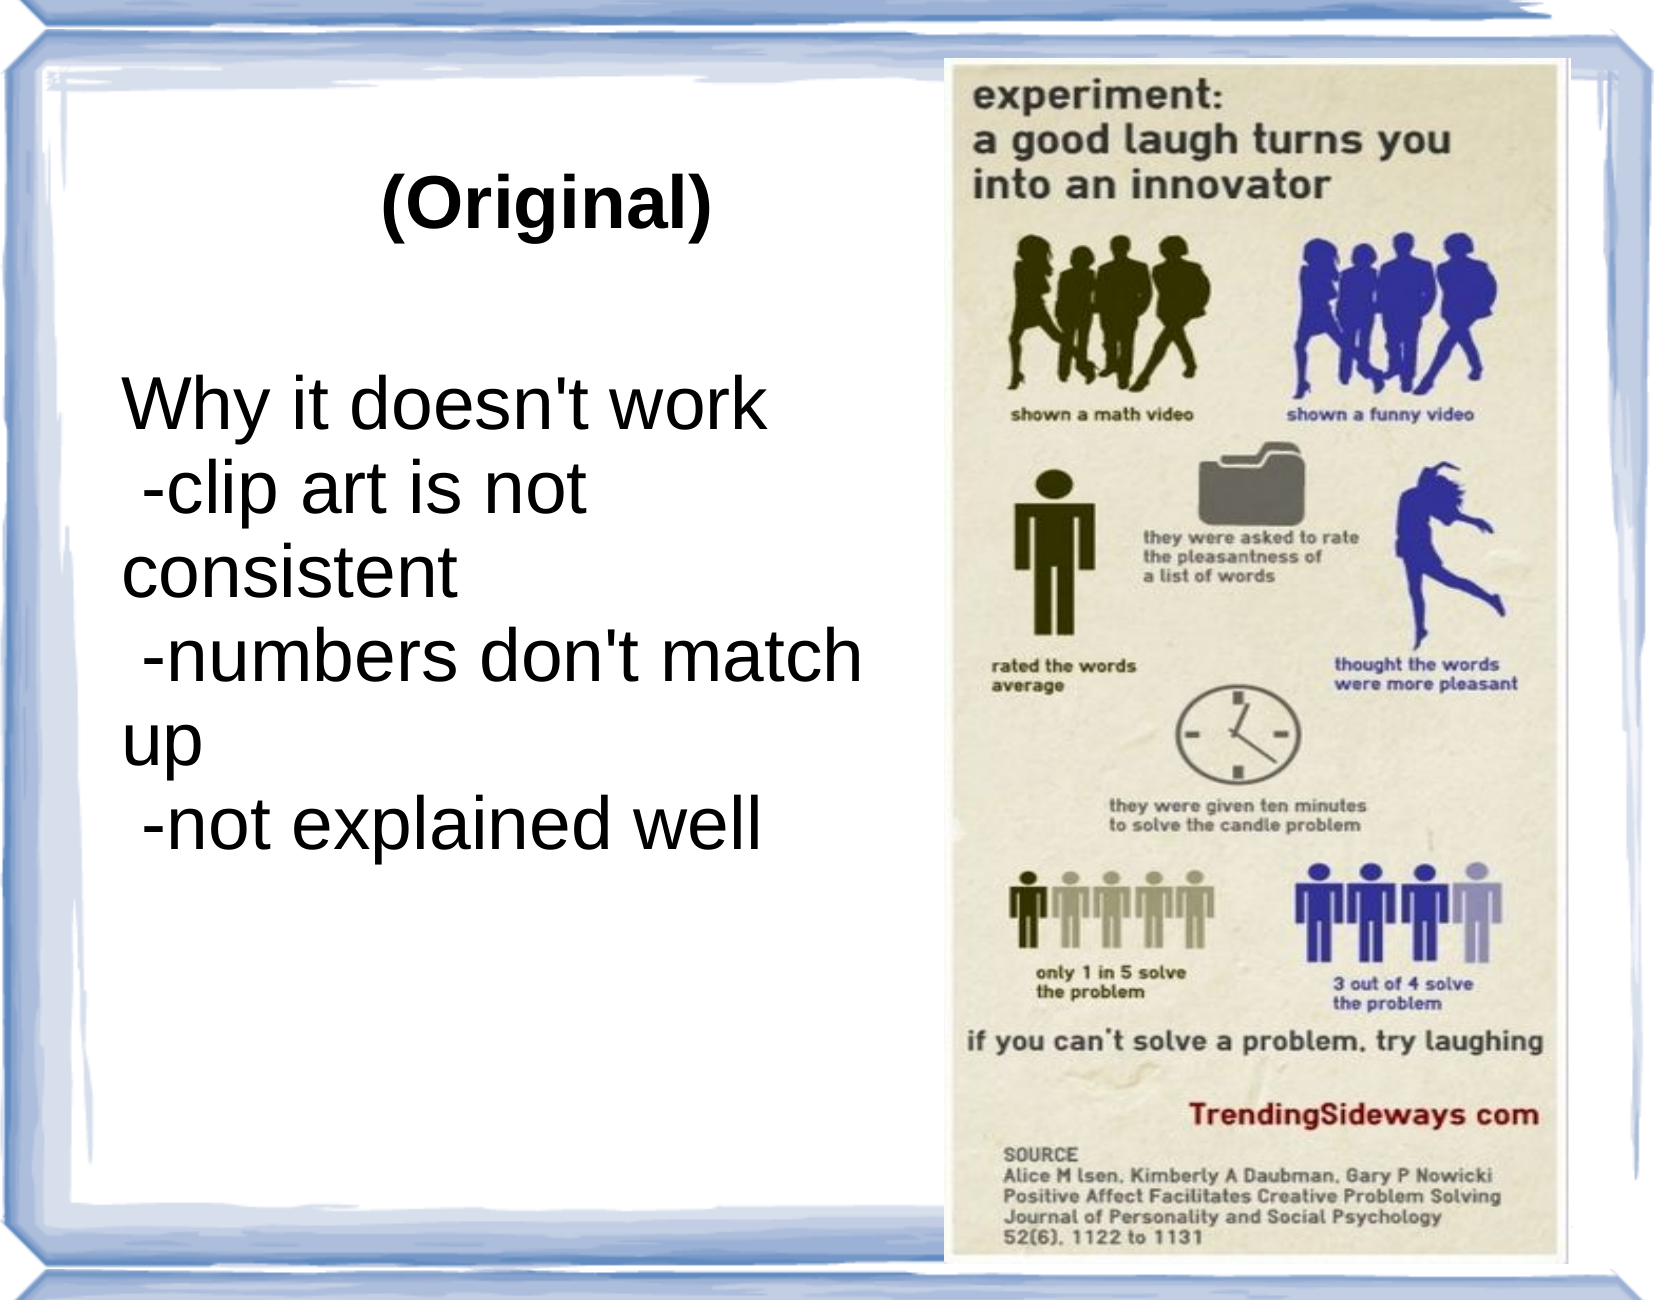

(Original)
Why it doesn't work
 -clip art is not consistent
 -numbers don't match up
 -not explained well